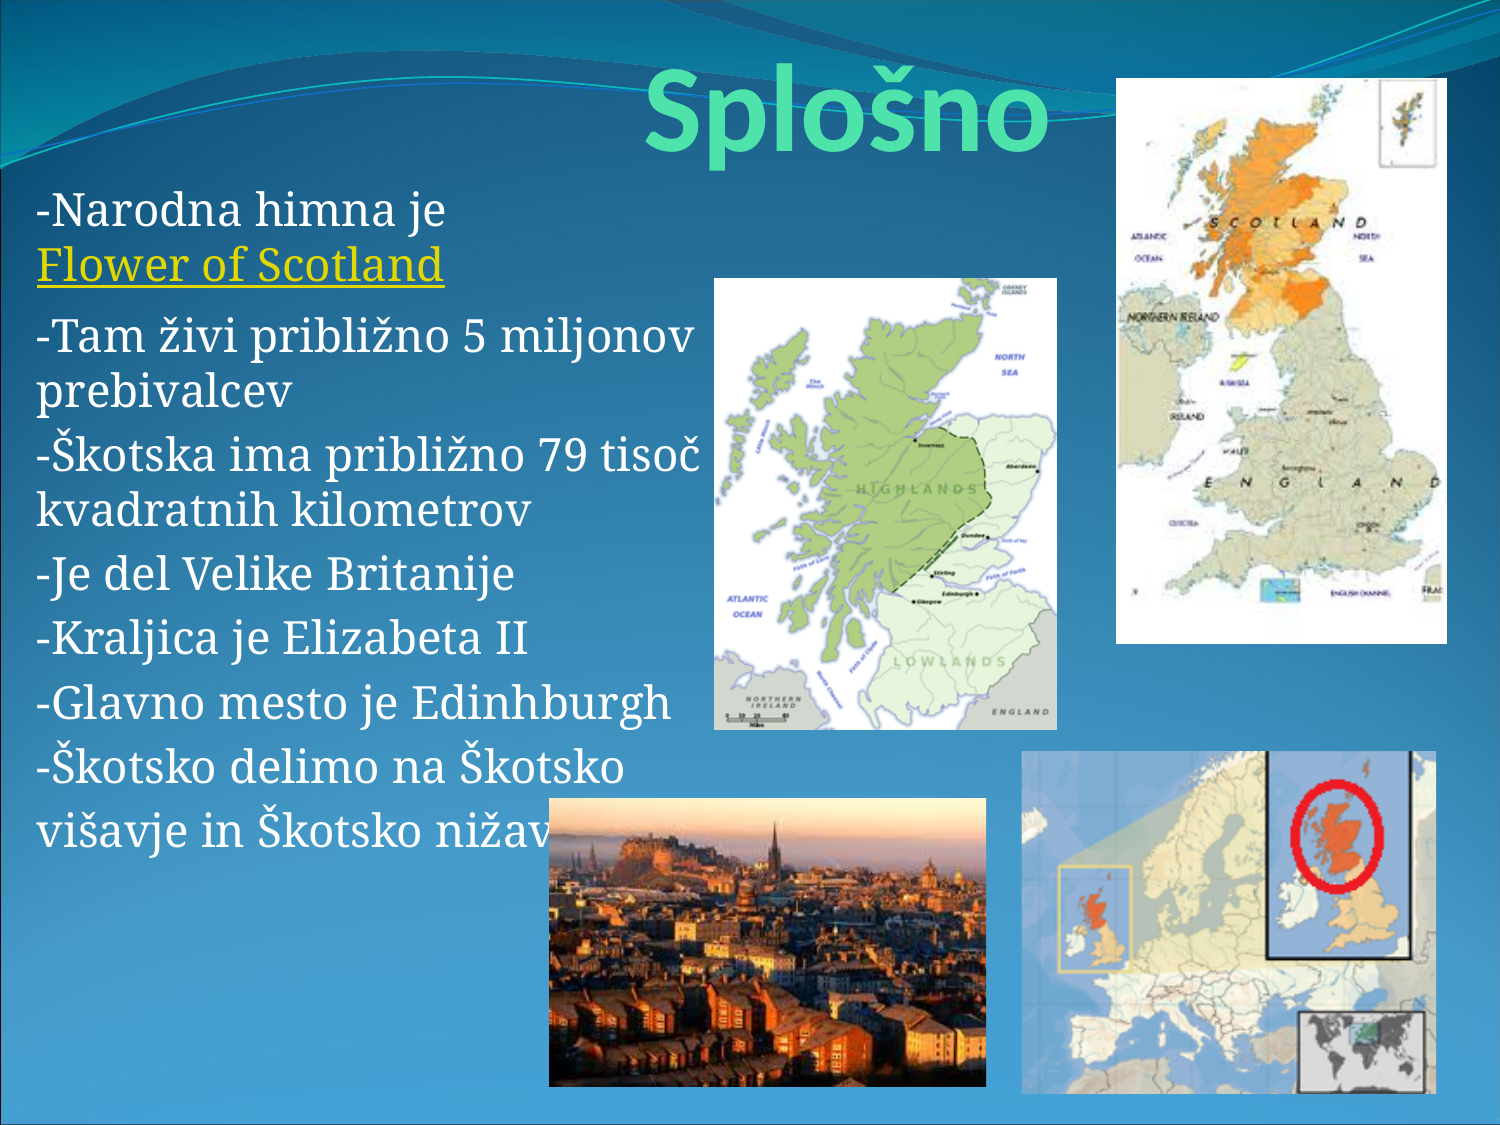

# Splošno
-Narodna himna je Flower of Scotland
-Tam živi približno 5 miljonov prebivalcev
-Škotska ima približno 79 tisoč kvadratnih kilometrov
-Je del Velike Britanije
-Kraljica je Elizabeta II
-Glavno mesto je Edinhburgh
-Škotsko delimo na Škotsko
višavje in Škotsko nižavje